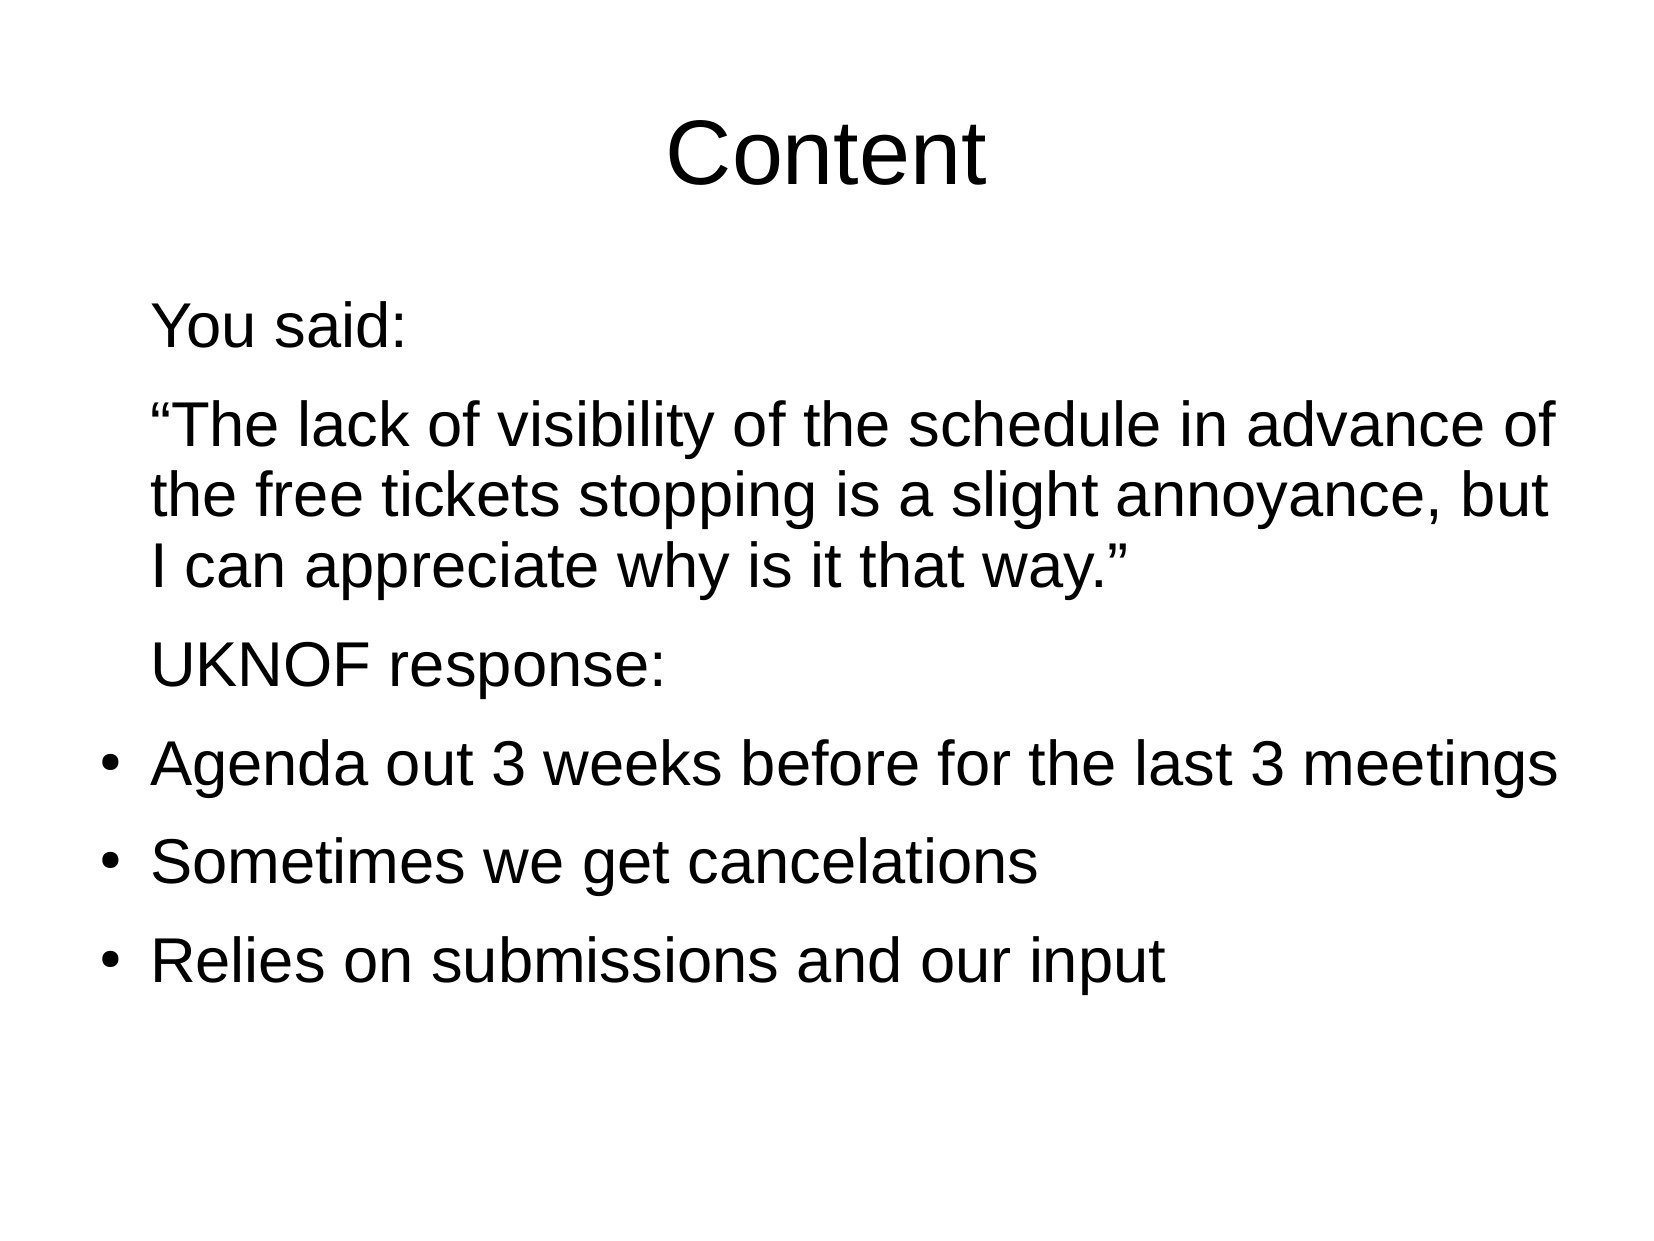

# Content
You said:
“The lack of visibility of the schedule in advance of the free tickets stopping is a slight annoyance, but I can appreciate why is it that way.”
UKNOF response:
Agenda out 3 weeks before for the last 3 meetings
Sometimes we get cancelations
Relies on submissions and our input